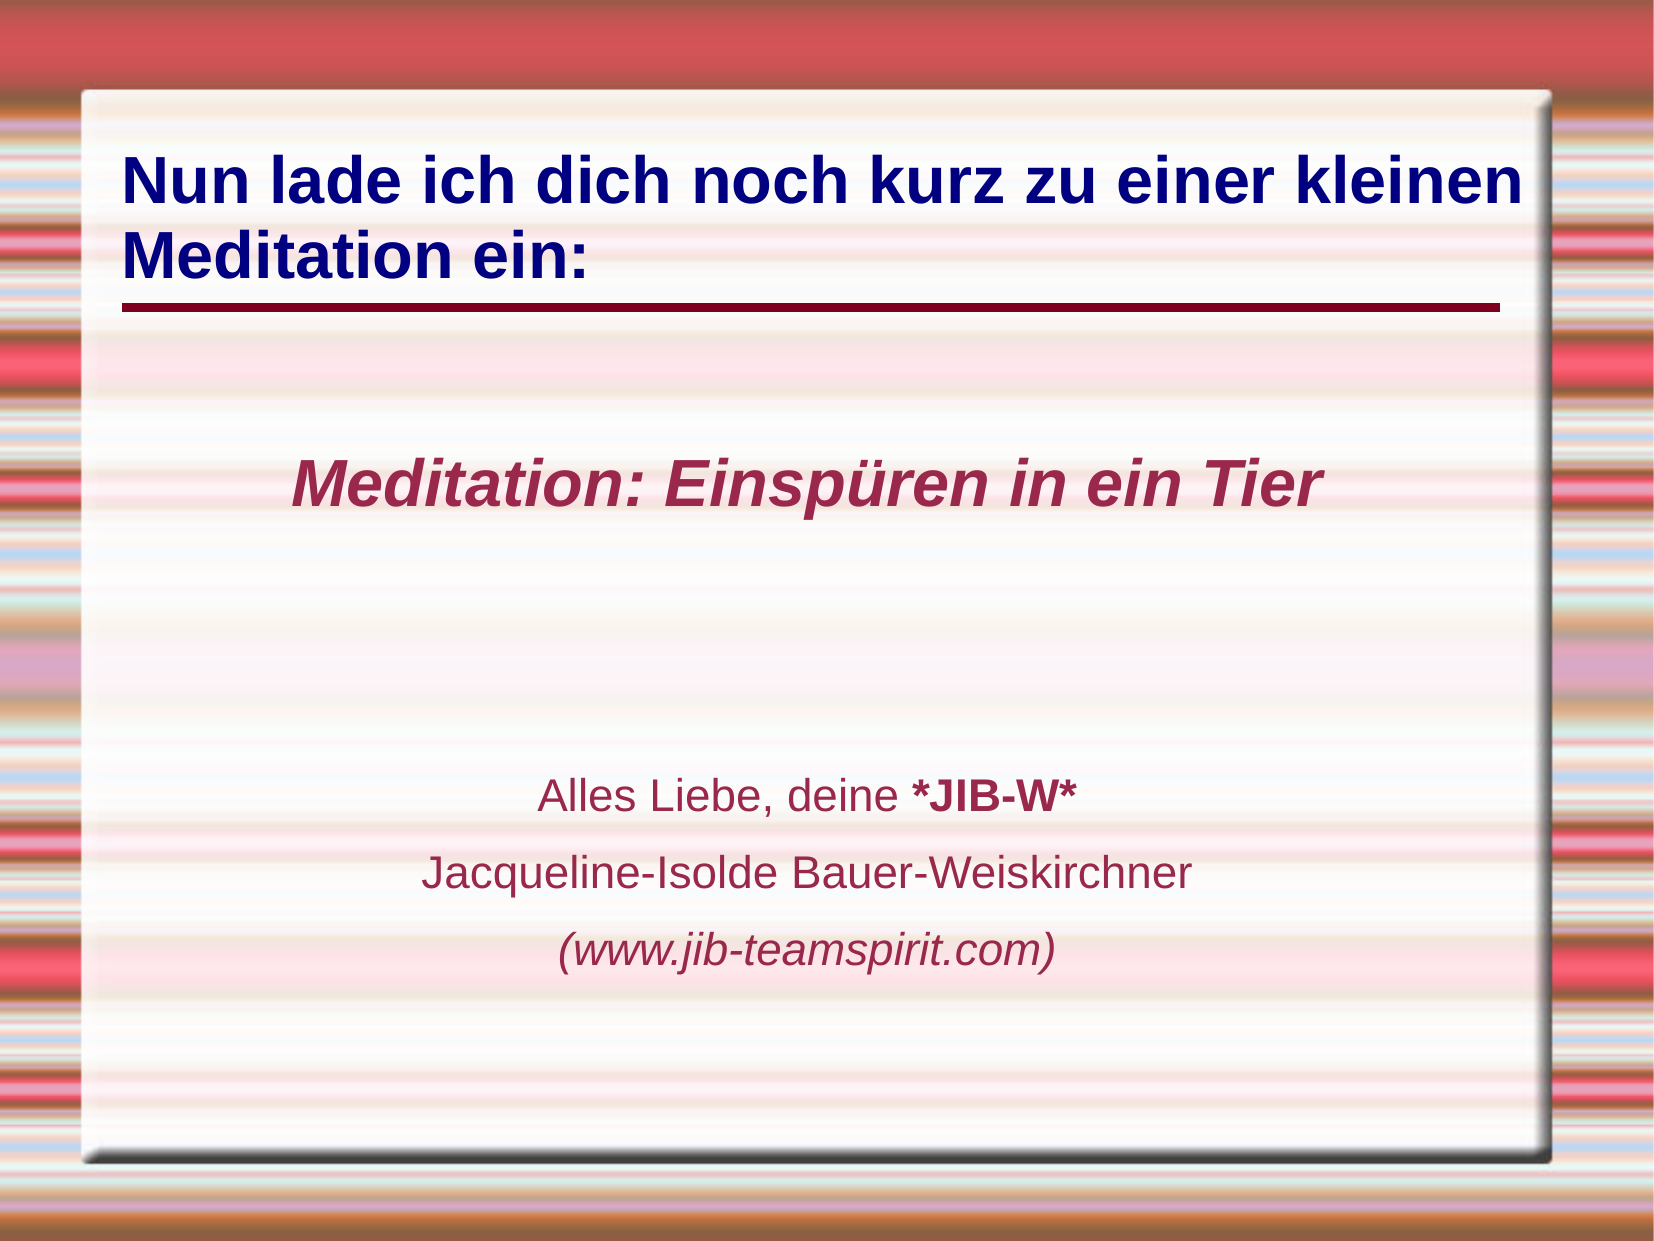

# Nun lade ich dich noch kurz zu einer kleinen Meditation ein:
Meditation: Einspüren in ein Tier
Alles Liebe, deine *JIB-W*
Jacqueline-Isolde Bauer-Weiskirchner
(www.jib-teamspirit.com)